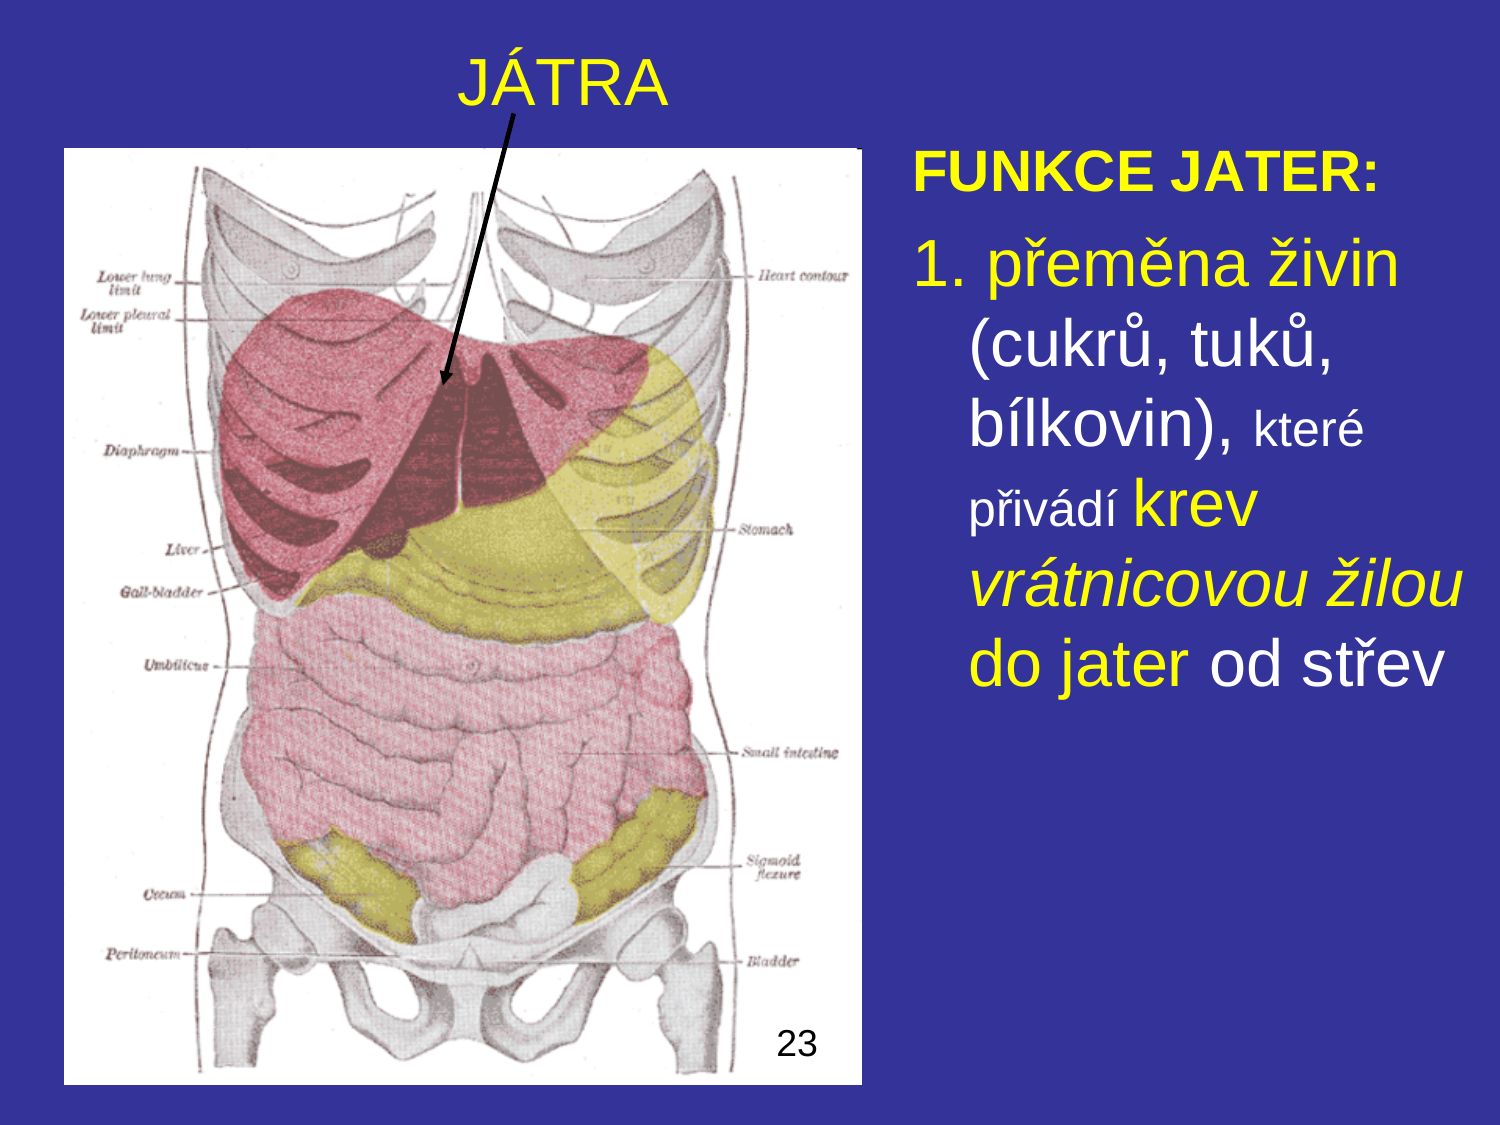

JÁTRA
FUNKCE JATER:
1. přeměna živin (cukrů, tuků, bílkovin), které přivádí krev vrátnicovou žilou do jater od střev
23